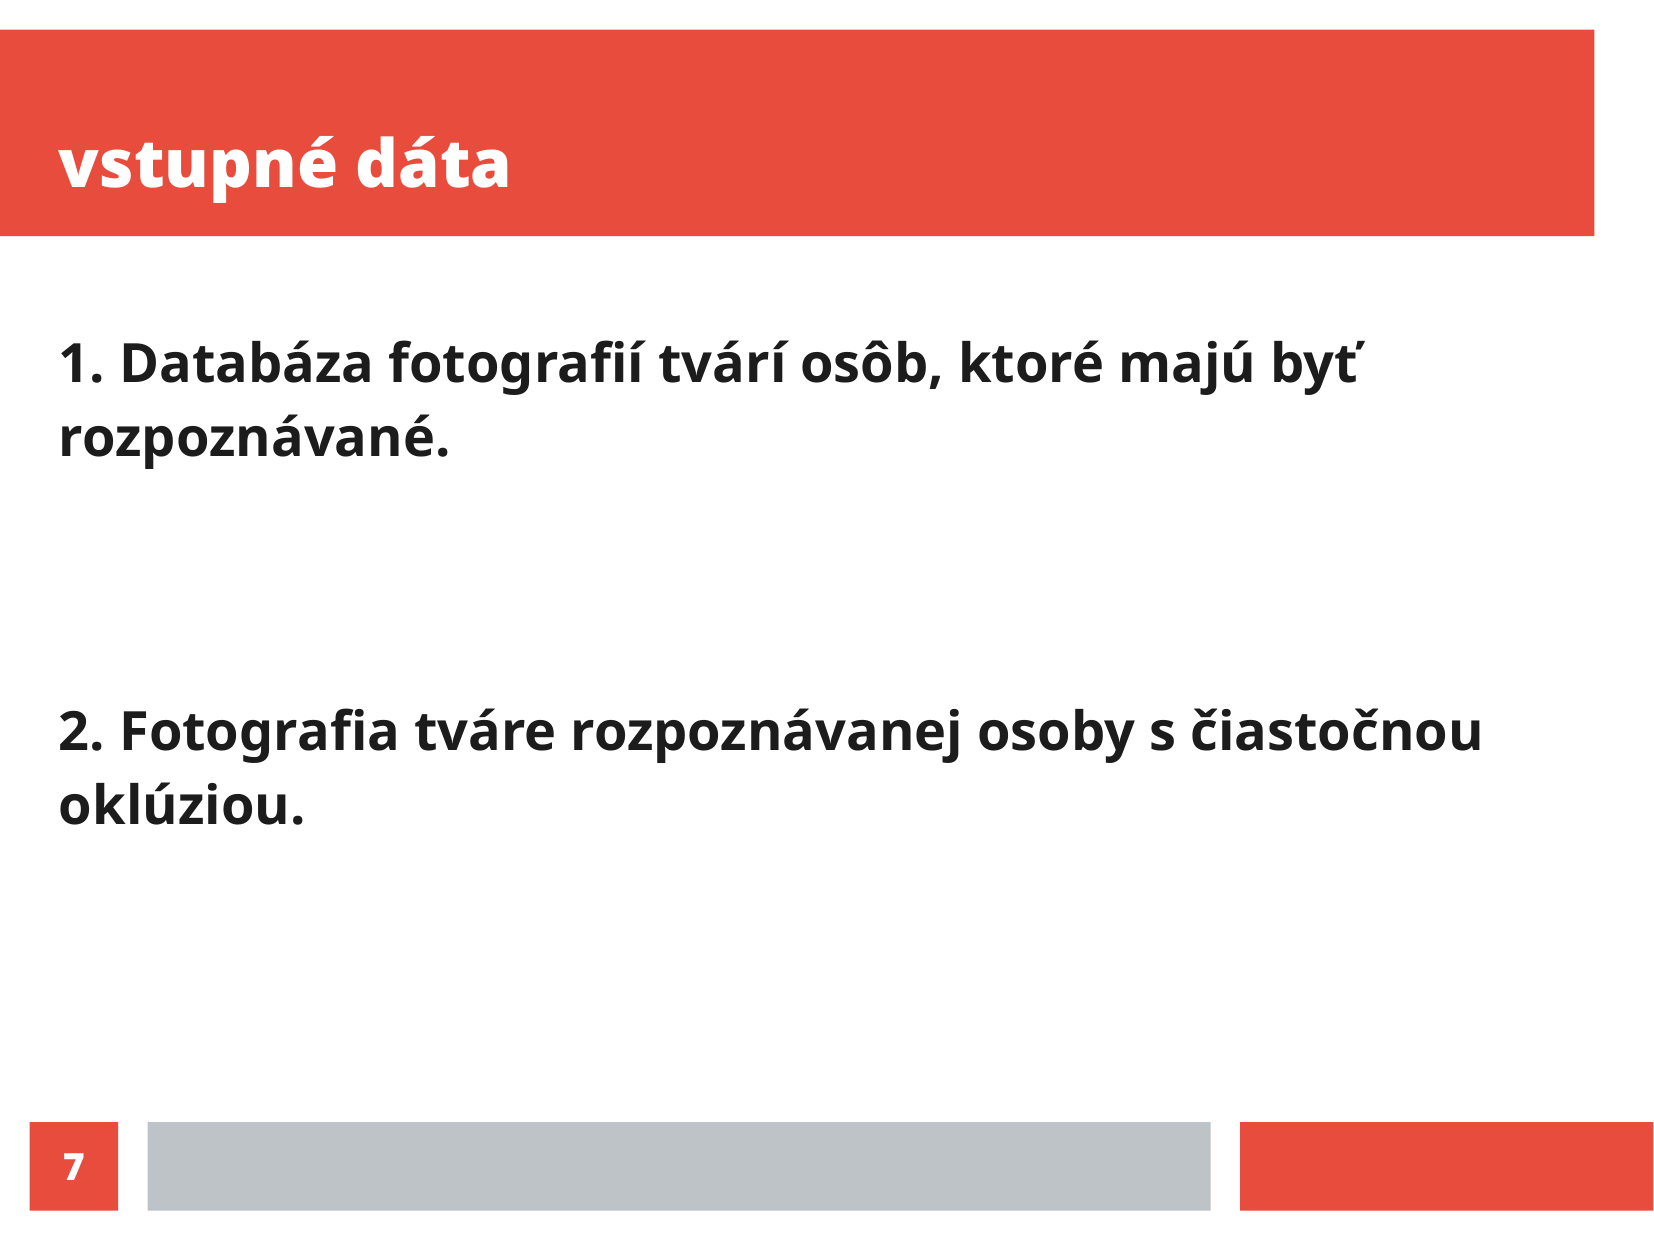

# vstupné dáta
1. Databáza fotografií tvárí osôb, ktoré majú byť rozpoznávané.
2. Fotografia tváre rozpoznávanej osoby s čiastočnou oklúziou.
7